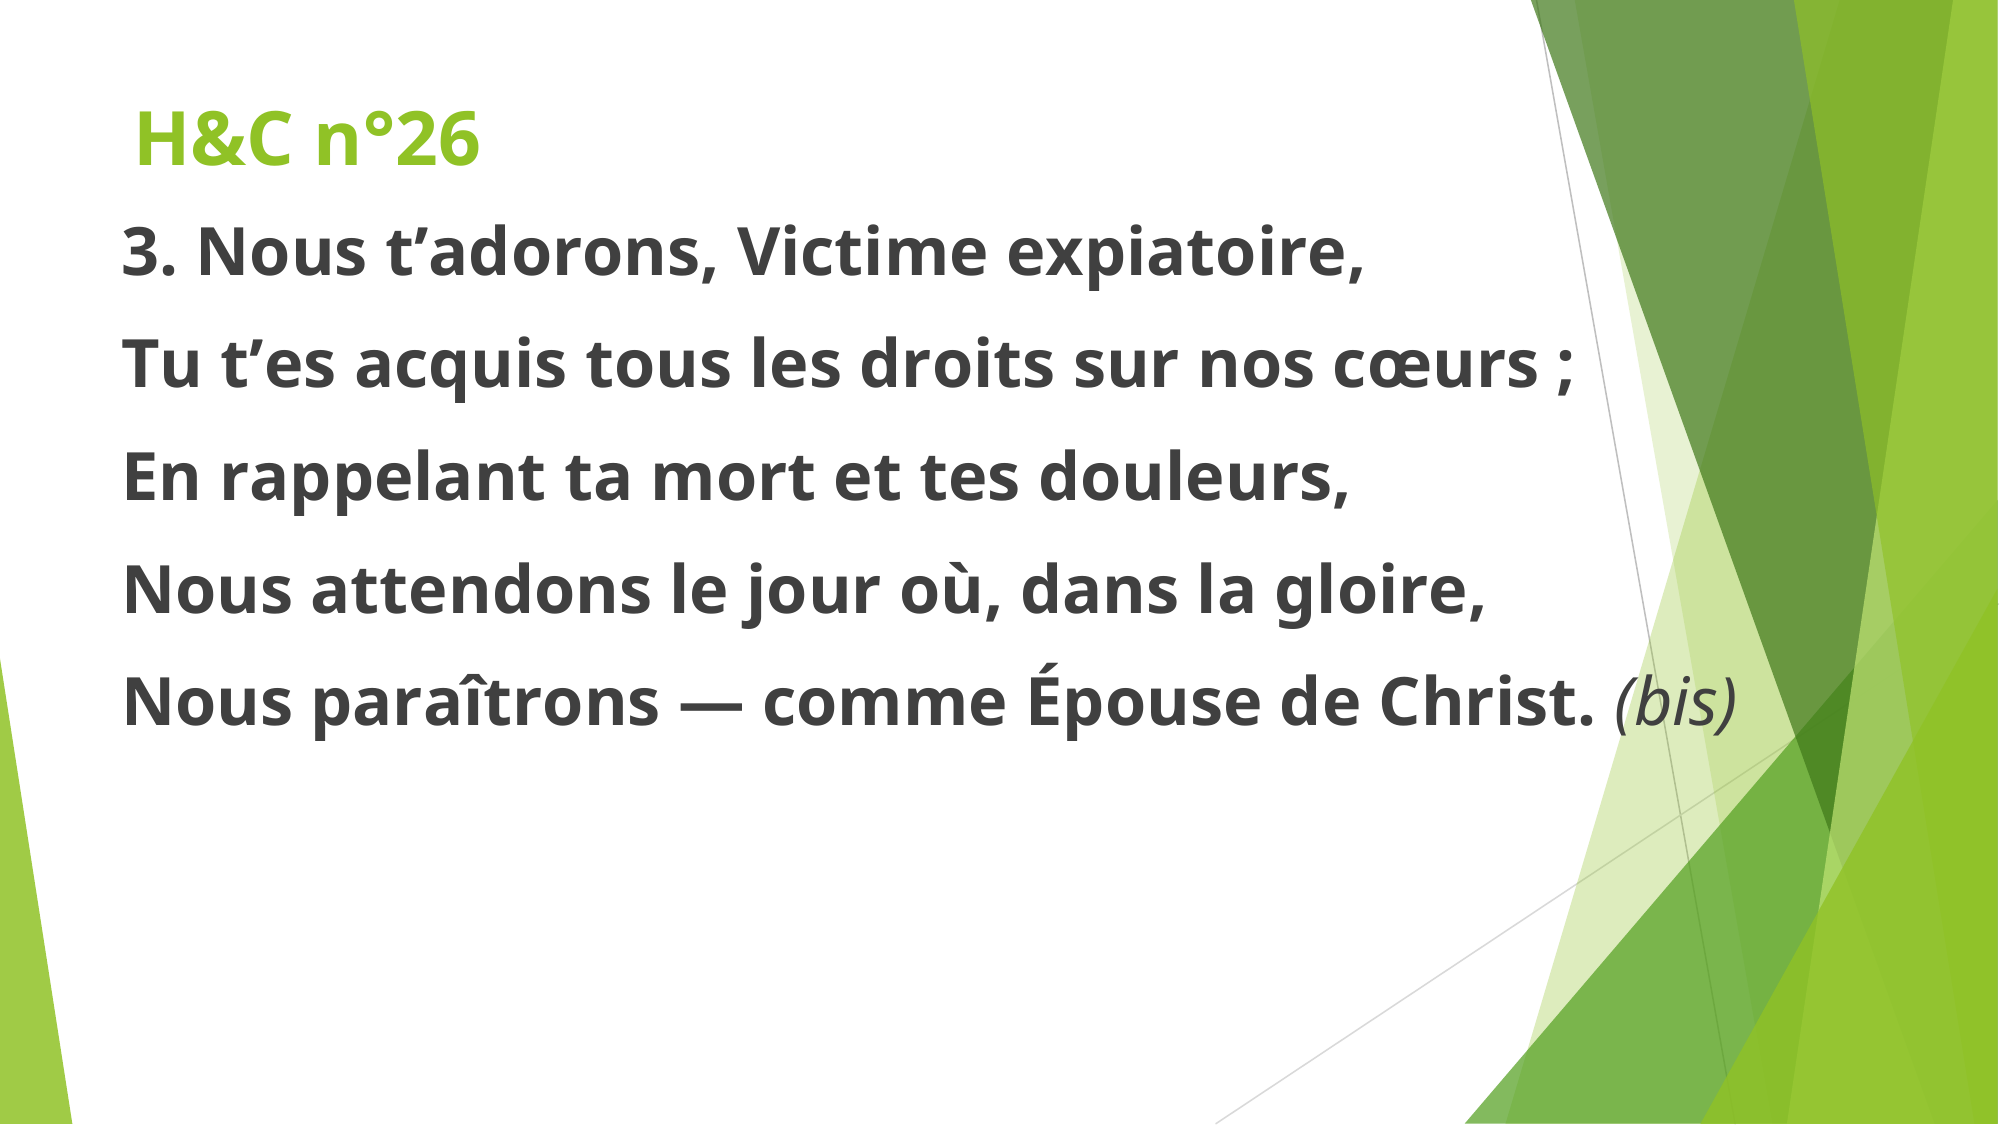

H&C n°26
3. Nous t’adorons, Victime expiatoire,
Tu t’es acquis tous les droits sur nos cœurs ;
En rappelant ta mort et tes douleurs,
Nous attendons le jour où, dans la gloire,
Nous paraîtrons — comme Épouse de Christ. (bis)